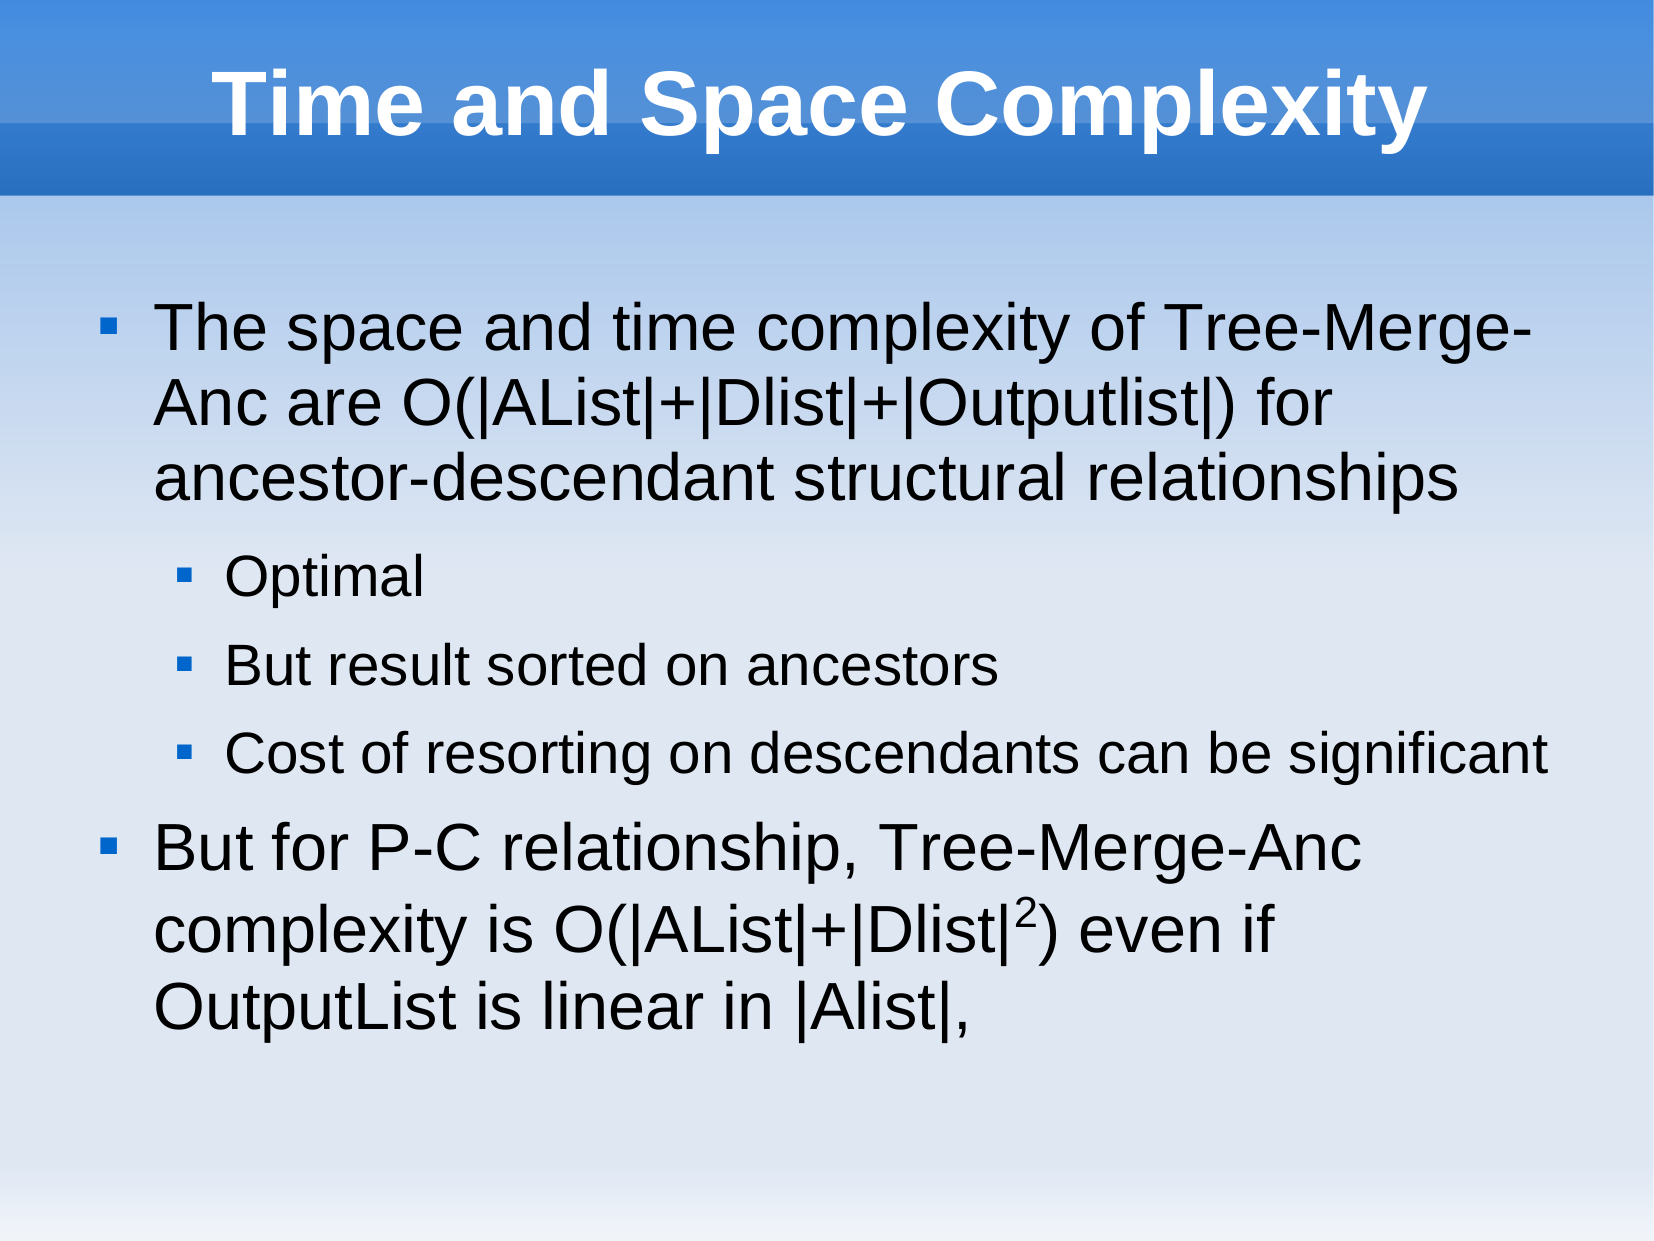

# Time and Space Complexity
The space and time complexity of Tree-Merge-Anc are O(|AList|+|Dlist|+|Outputlist|) for ancestor-descendant structural relationships
Optimal
But result sorted on ancestors
Cost of resorting on descendants can be significant
But for P-C relationship, Tree-Merge-Anc complexity is O(|AList|+|Dlist|2) even if OutputList is linear in |Alist|,